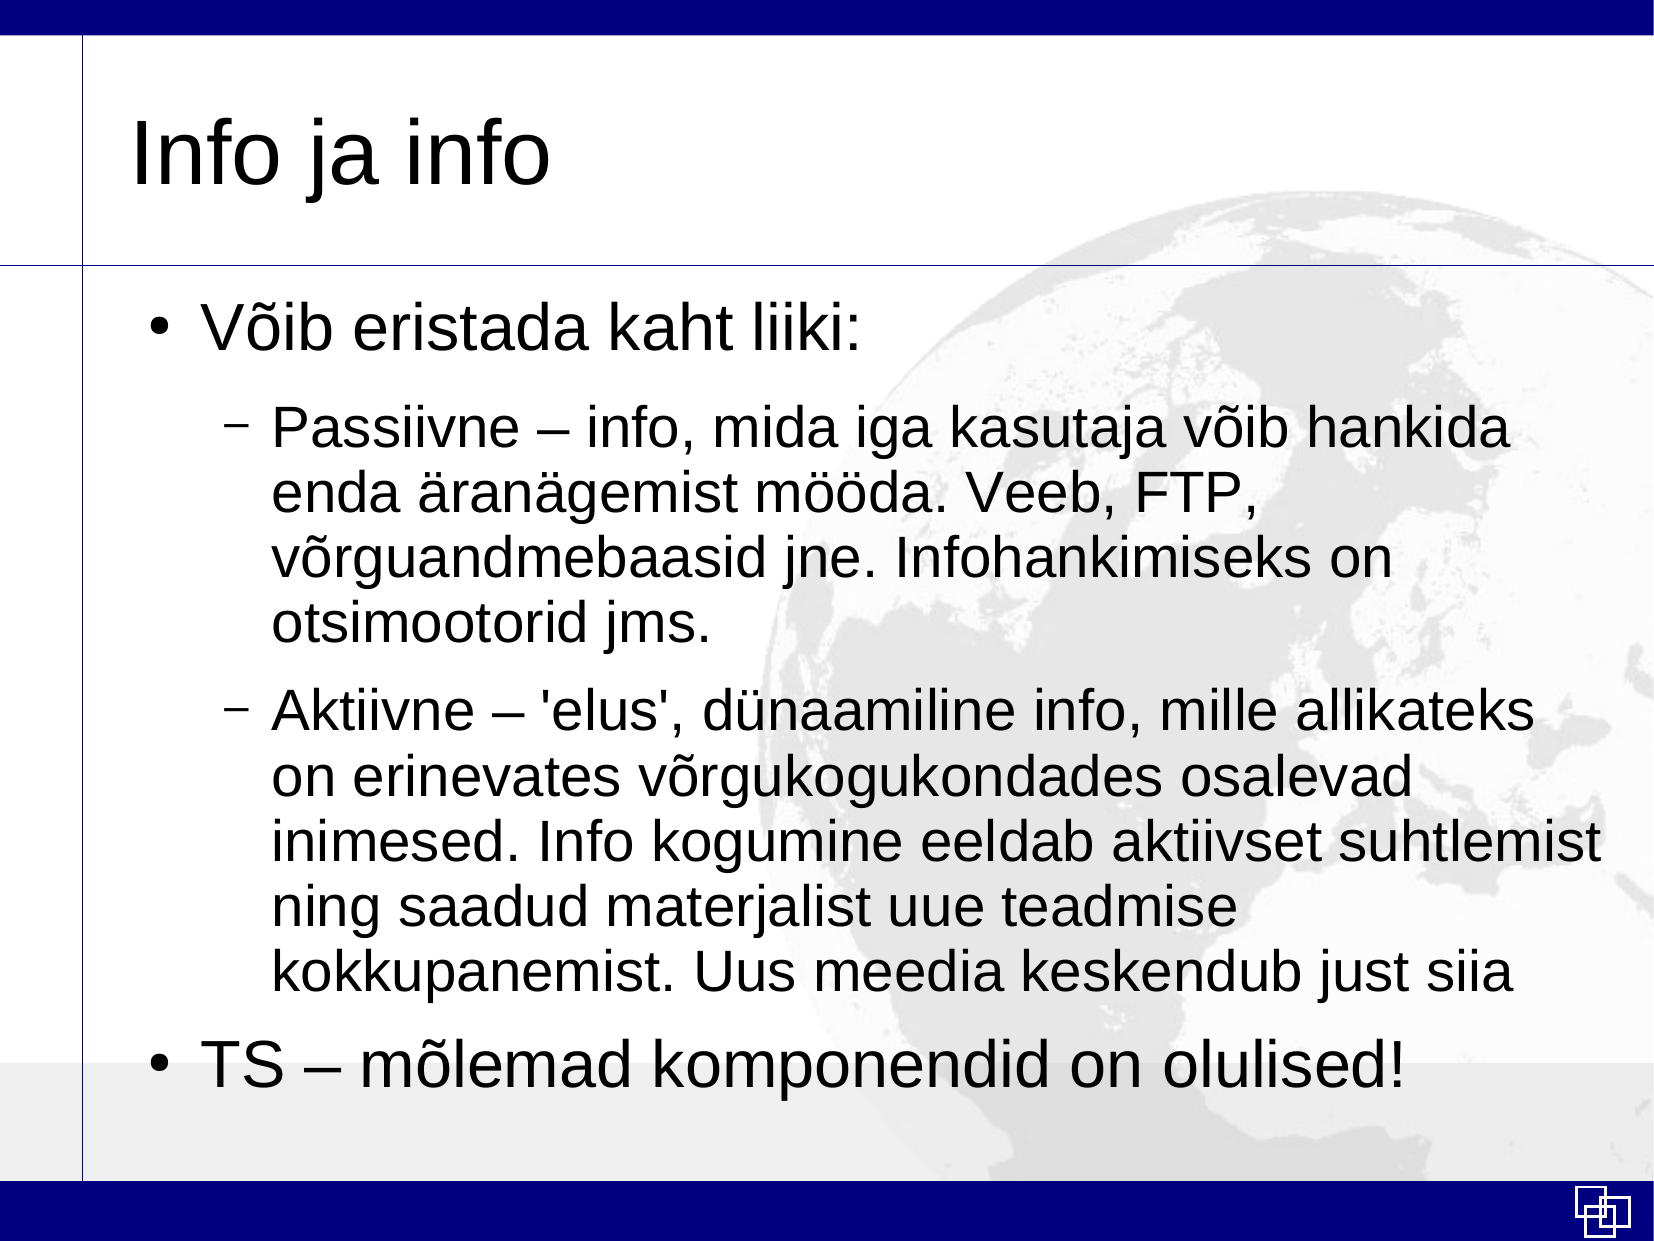

# Info ja info
Võib eristada kaht liiki:
Passiivne – info, mida iga kasutaja võib hankida enda äranägemist mööda. Veeb, FTP, võrguandmebaasid jne. Infohankimiseks on otsimootorid jms.
Aktiivne – 'elus', dünaamiline info, mille allikateks on erinevates võrgukogukondades osalevad inimesed. Info kogumine eeldab aktiivset suhtlemist ning saadud materjalist uue teadmise kokkupanemist. Uus meedia keskendub just siia
TS – mõlemad komponendid on olulised!